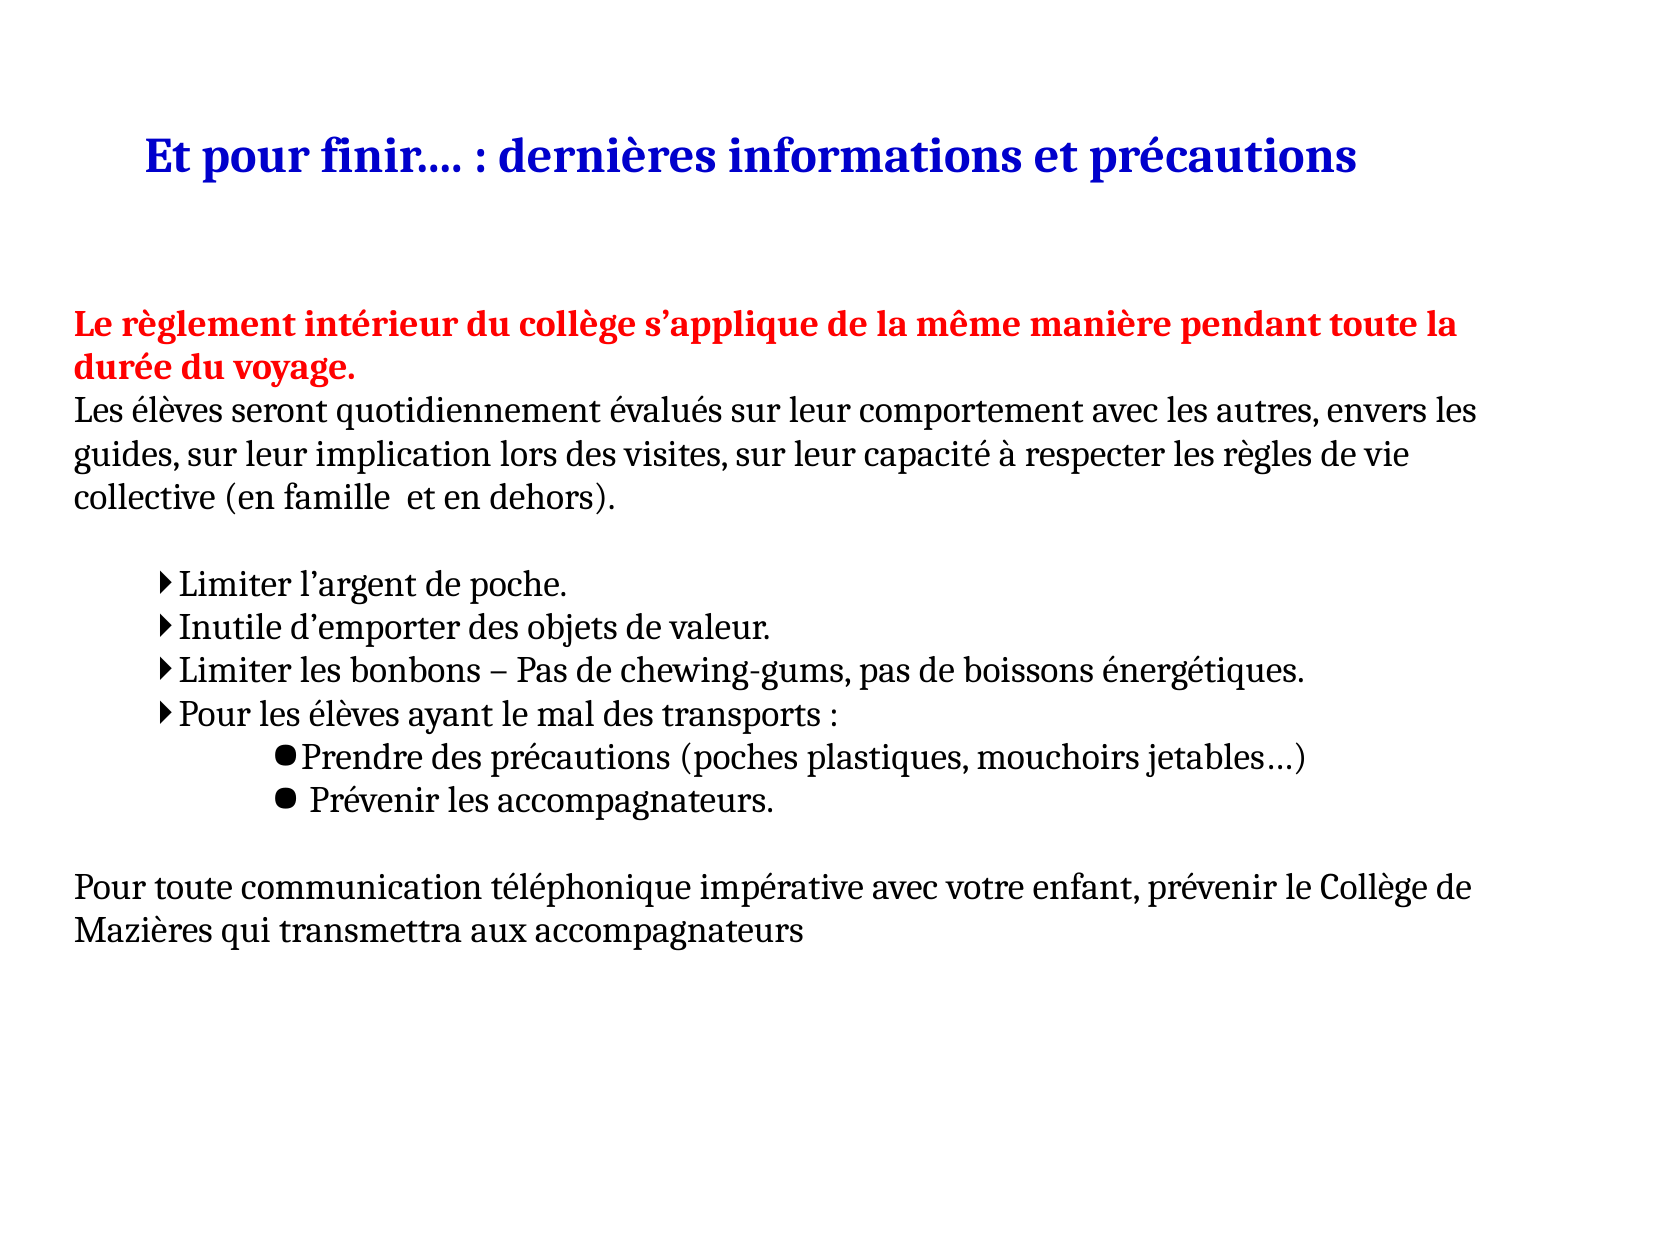

Et pour finir.... : dernières informations et précautions
Le règlement intérieur du collège s’applique de la même manière pendant toute la durée du voyage.
Les élèves seront quotidiennement évalués sur leur comportement avec les autres, envers les guides, sur leur implication lors des visites, sur leur capacité à respecter les règles de vie collective (en famille et en dehors).
 Limiter l’argent de poche.
 Inutile d’emporter des objets de valeur.
 Limiter les bonbons – Pas de chewing-gums, pas de boissons énergétiques.
 Pour les élèves ayant le mal des transports :
	 Prendre des précautions (poches plastiques, mouchoirs jetables…)
	  Prévenir les accompagnateurs.
Pour toute communication téléphonique impérative avec votre enfant, prévenir le Collège de Mazières qui transmettra aux accompagnateurs